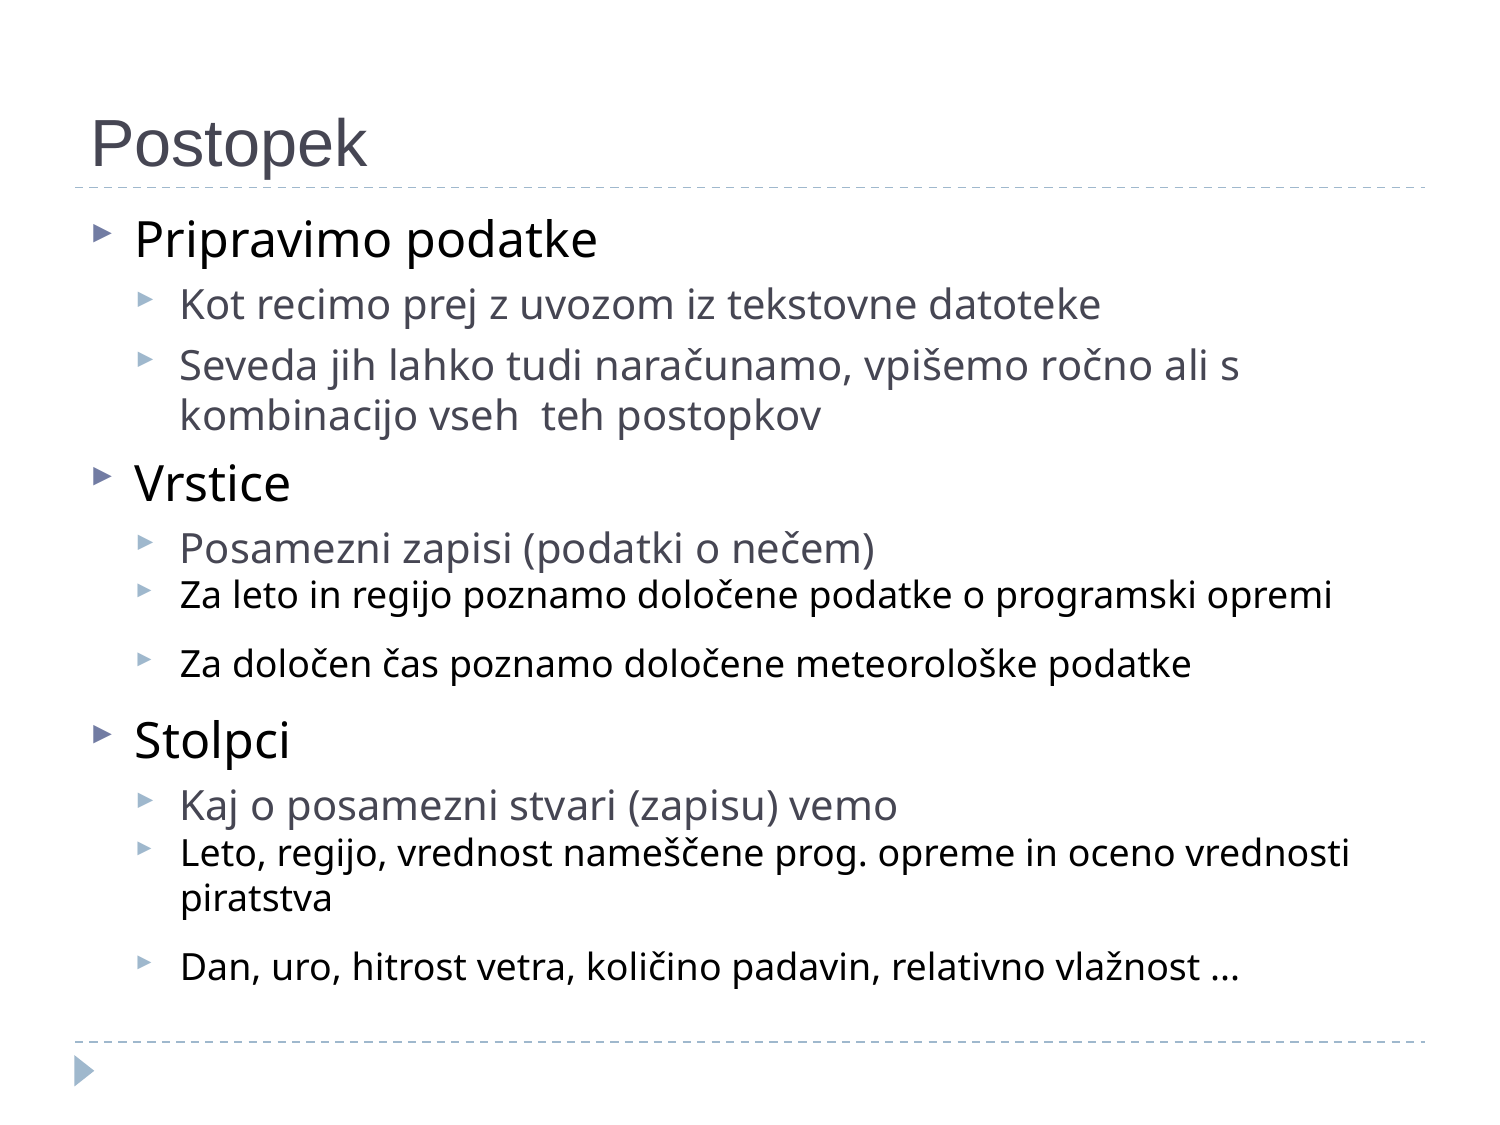

# Postopek
Pripravimo podatke
Kot recimo prej z uvozom iz tekstovne datoteke
Seveda jih lahko tudi naračunamo, vpišemo ročno ali s kombinacijo vseh teh postopkov
Vrstice
Posamezni zapisi (podatki o nečem)
Za leto in regijo poznamo določene podatke o programski opremi
Za določen čas poznamo določene meteorološke podatke
Stolpci
Kaj o posamezni stvari (zapisu) vemo
Leto, regijo, vrednost nameščene prog. opreme in oceno vrednosti piratstva
Dan, uro, hitrost vetra, količino padavin, relativno vlažnost ...